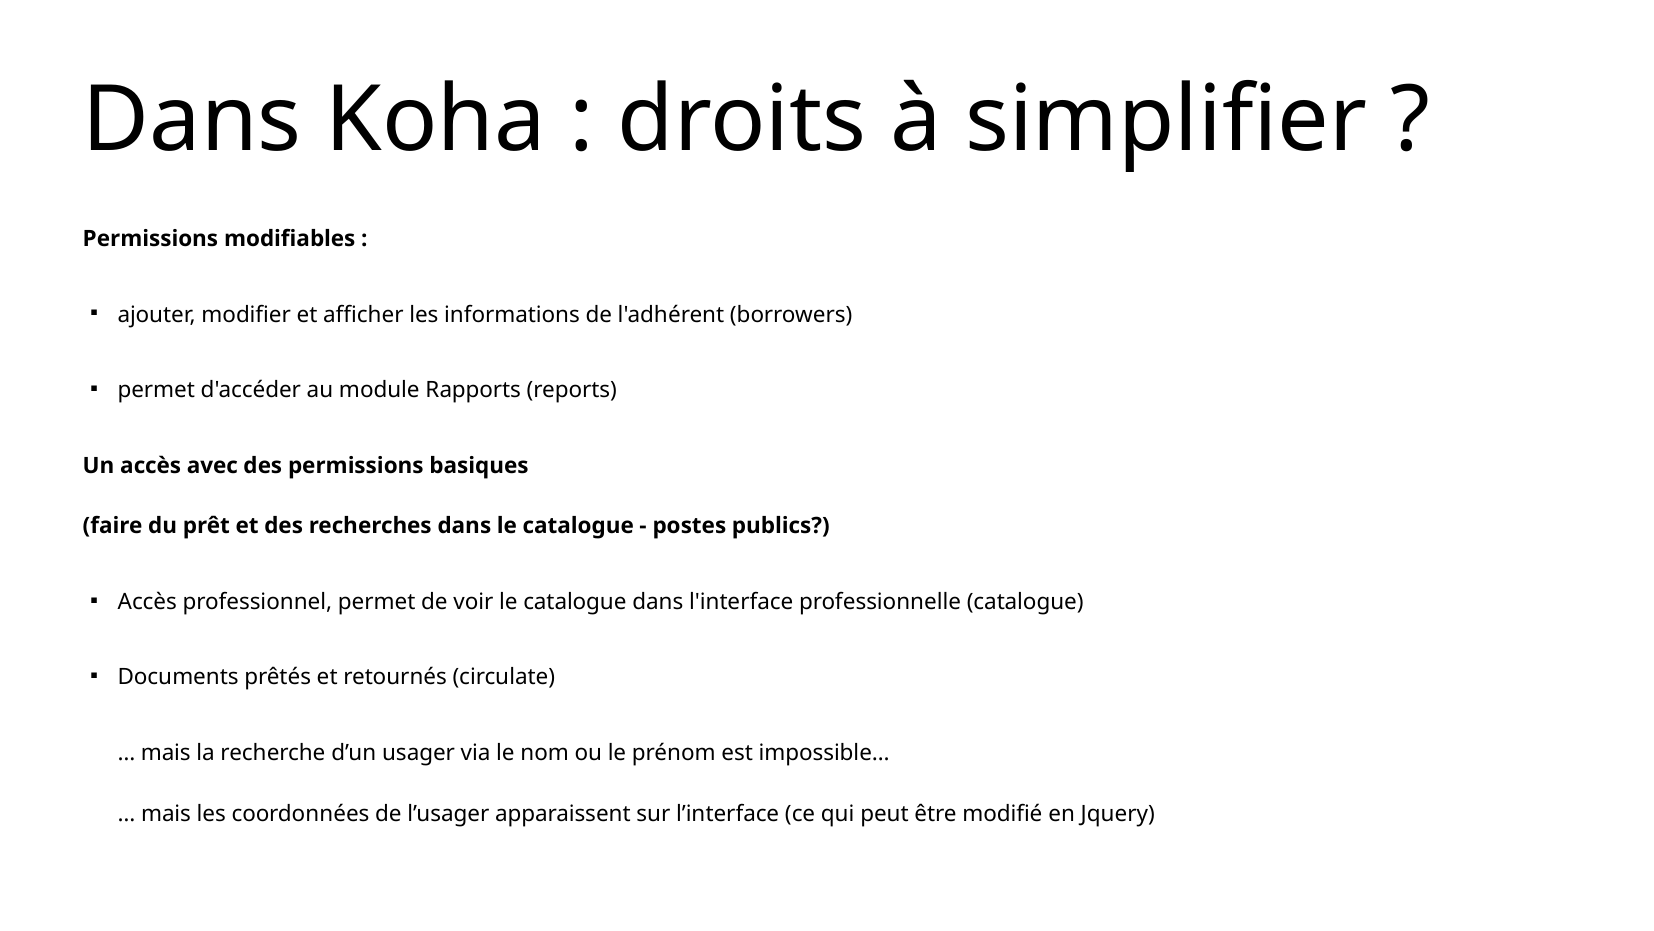

# Dans Koha : droits à simplifier ?
Permissions modifiables :
ajouter, modifier et afficher les informations de l'adhérent (borrowers)
permet d'accéder au module Rapports (reports)
Un accès avec des permissions basiques
(faire du prêt et des recherches dans le catalogue - postes publics?)
Accès professionnel, permet de voir le catalogue dans l'interface professionnelle (catalogue)
Documents prêtés et retournés (circulate)
… mais la recherche d’un usager via le nom ou le prénom est impossible…
… mais les coordonnées de l’usager apparaissent sur l’interface (ce qui peut être modifié en Jquery)